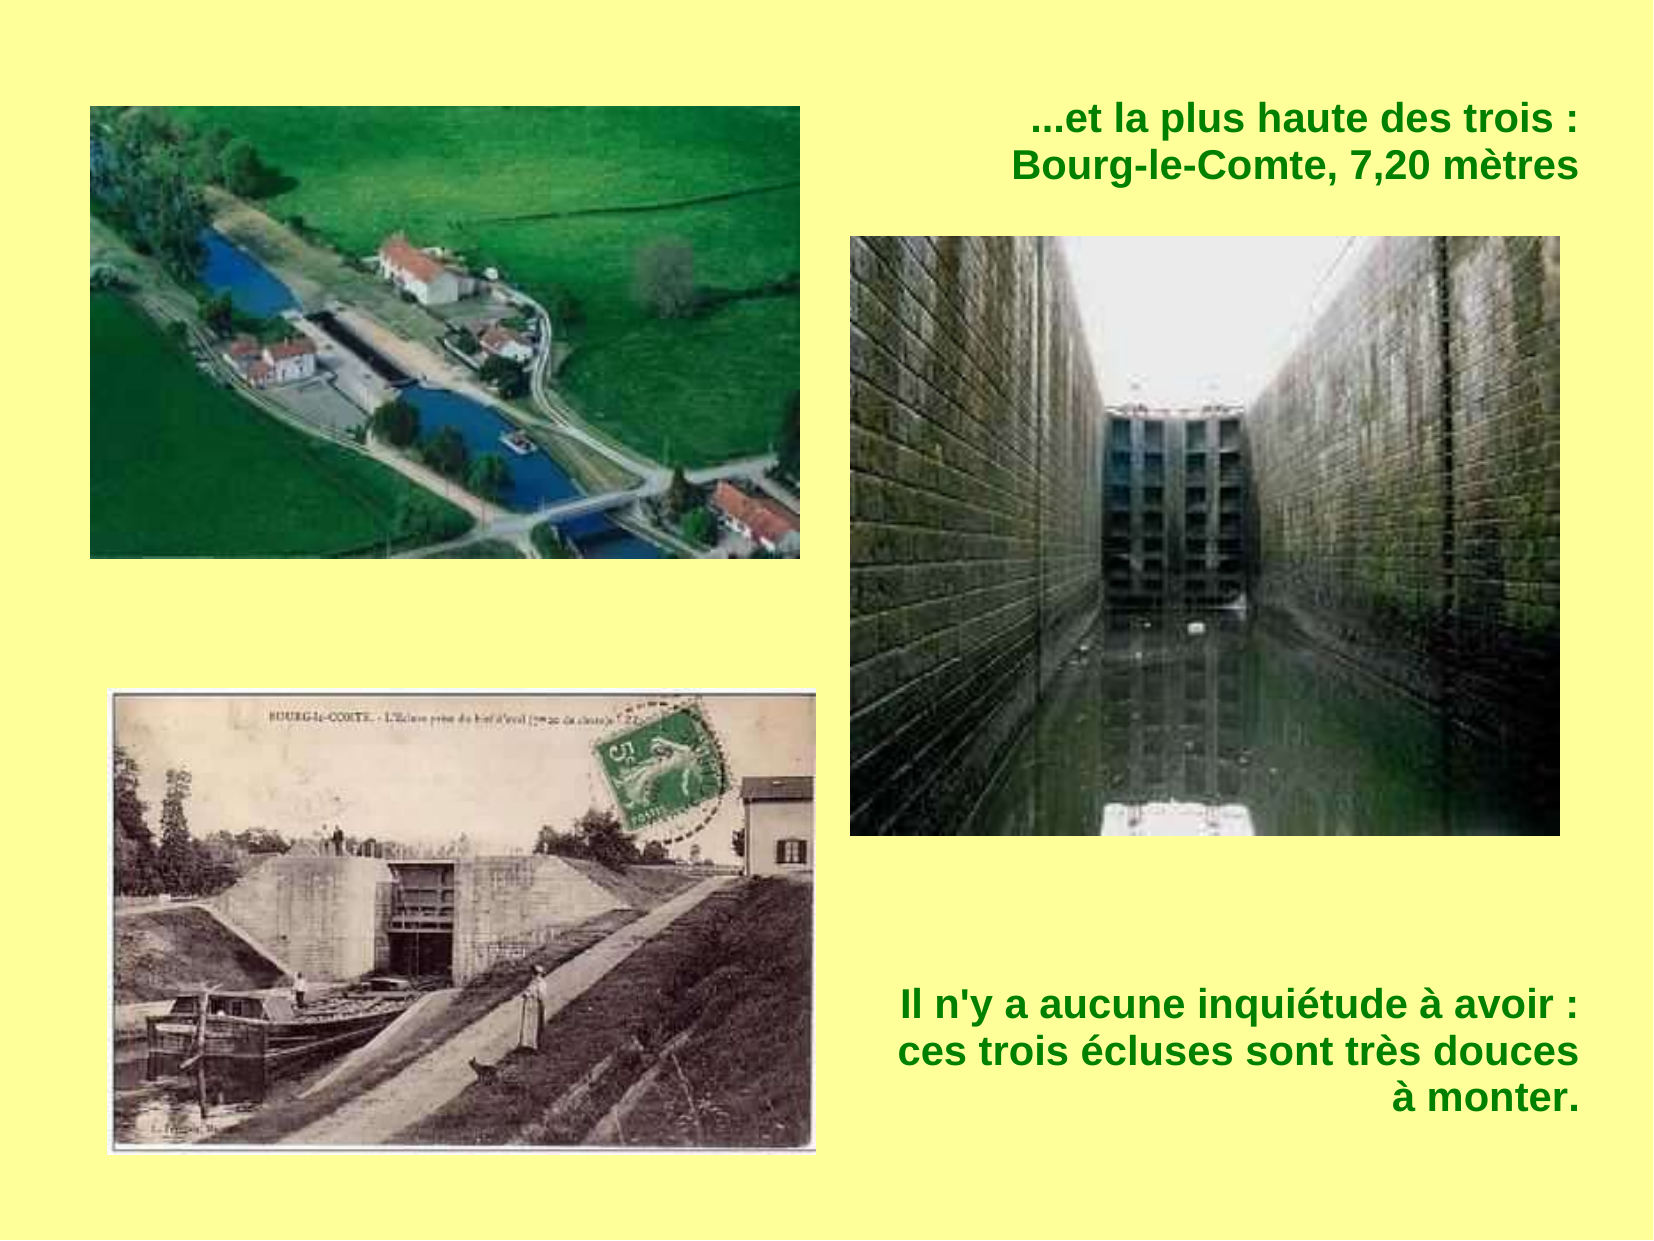

...et la plus haute des trois : Bourg-le-Comte, 7,20 mètres
Il n'y a aucune inquiétude à avoir : ces trois écluses sont très douces à monter.